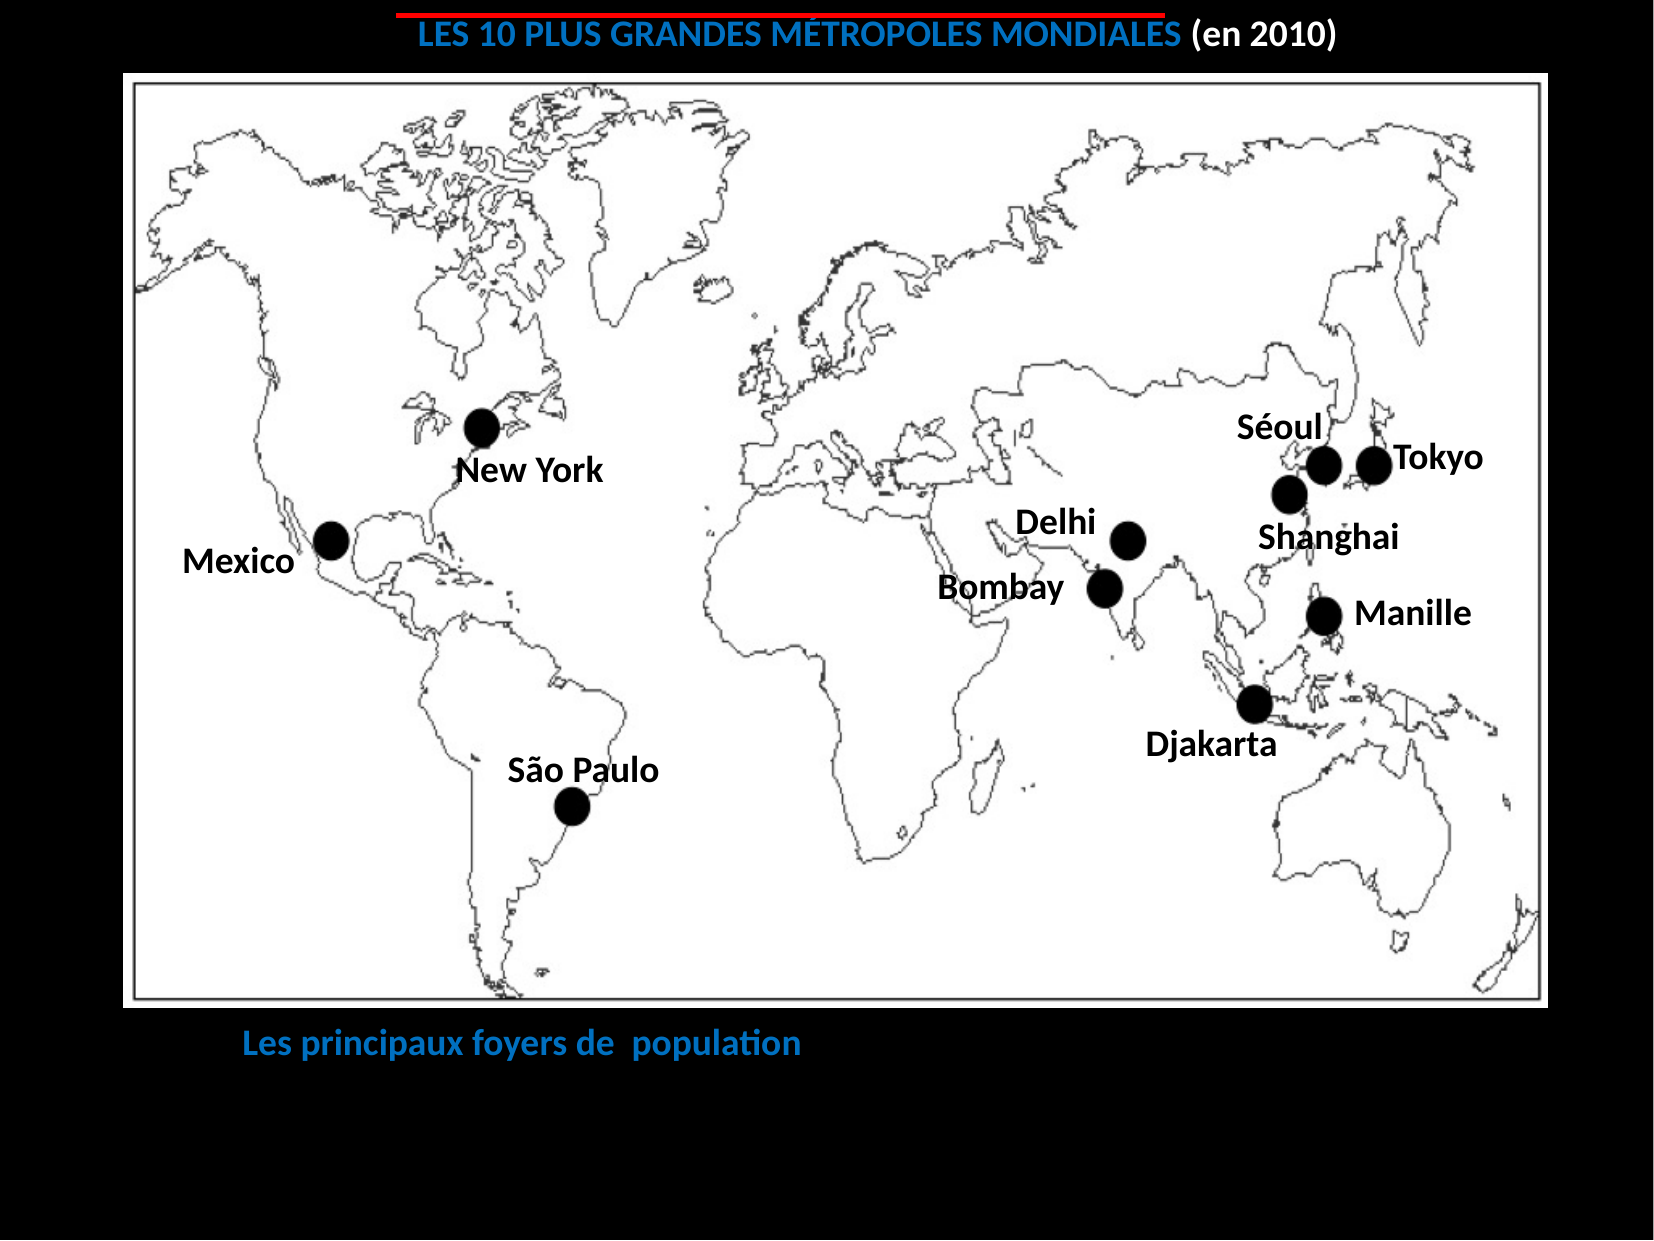

LES 10 PLUS GRANDES MÉTROPOLES MONDIALES (en 2010)
Séoul
Tokyo
New York
Delhi
Shanghai
Mexico
Bombay
Manille
Djakarta
São Paulo
Les principaux foyers de population
SIBERIE